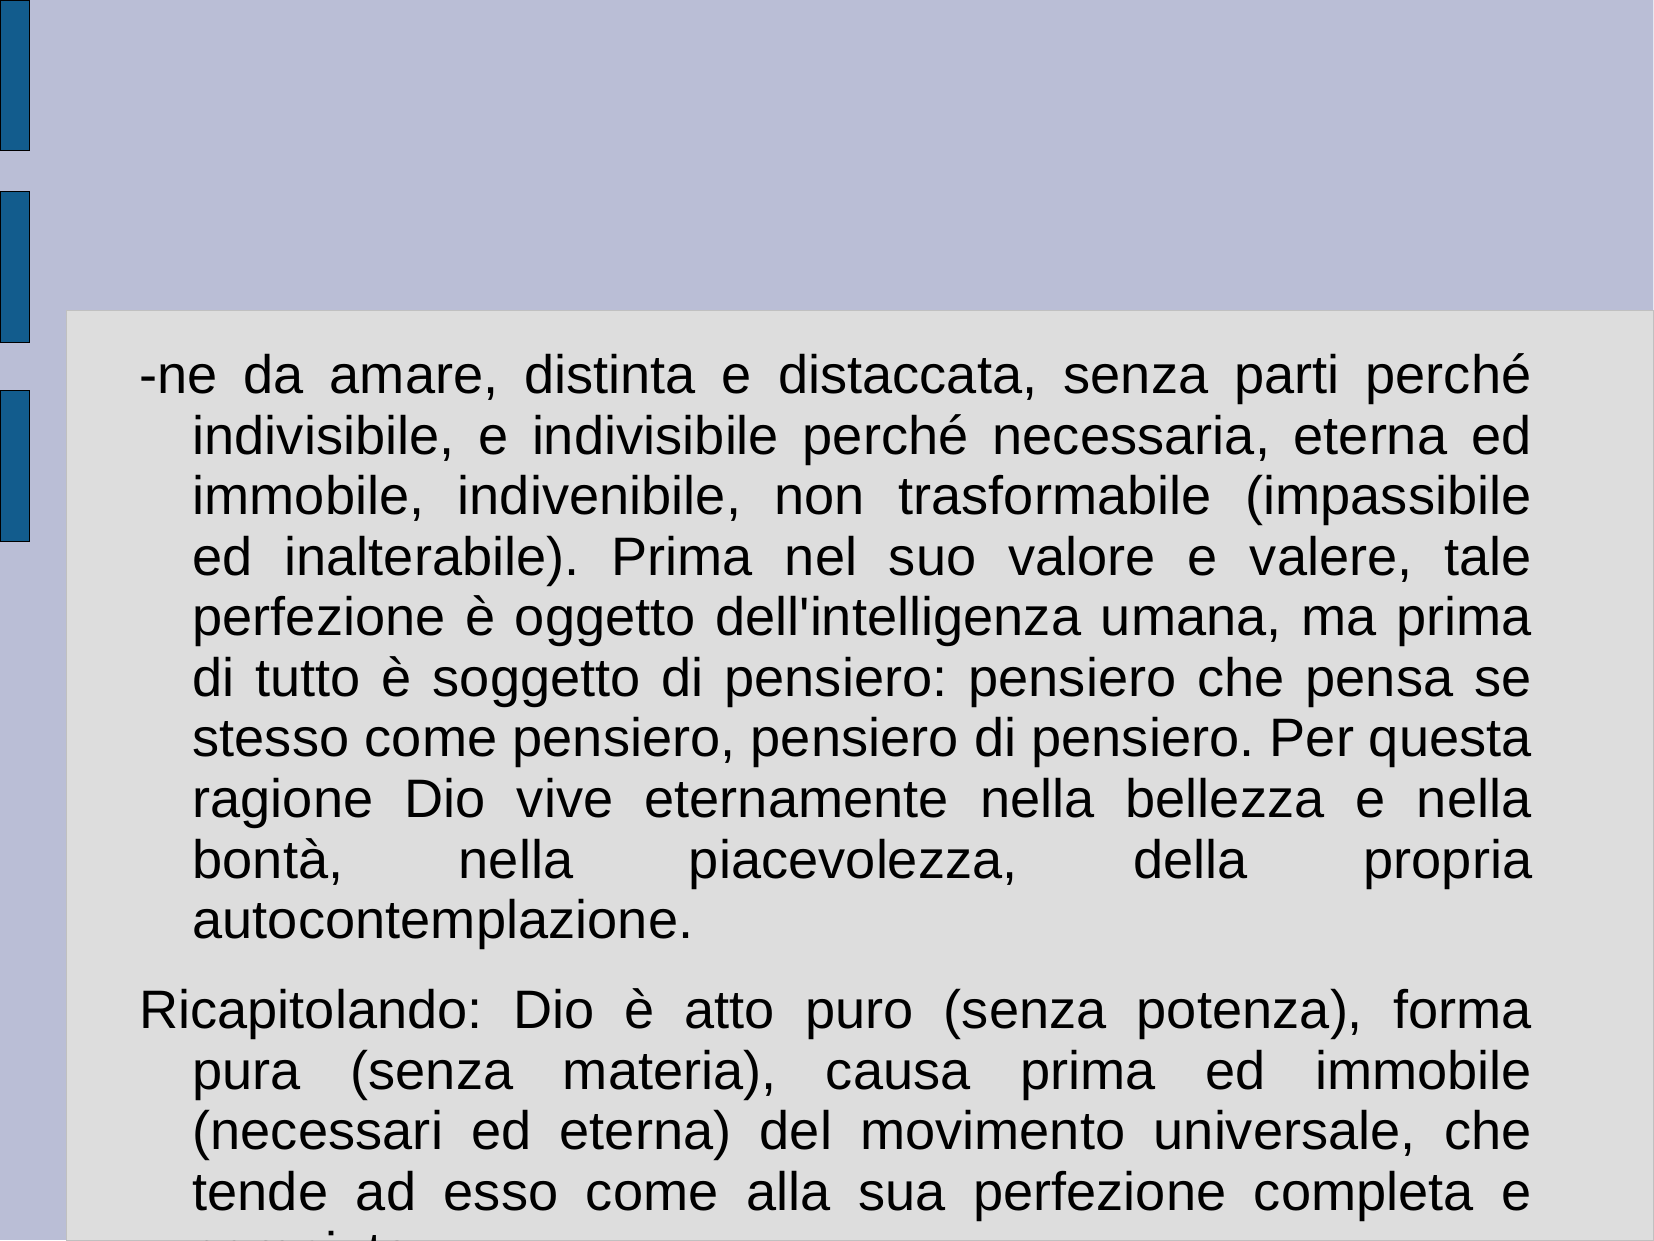

#
-ne da amare, distinta e distaccata, senza parti perché indivisibile, e indivisibile perché necessaria, eterna ed immobile, indivenibile, non trasformabile (impassibile ed inalterabile). Prima nel suo valore e valere, tale perfezione è oggetto dell'intelligenza umana, ma prima di tutto è soggetto di pensiero: pensiero che pensa se stesso come pensiero, pensiero di pensiero. Per questa ragione Dio vive eternamente nella bellezza e nella bontà, nella piacevolezza, della propria autocontemplazione.
Ricapitolando: Dio è atto puro (senza potenza), forma pura (senza materia), causa prima ed immobile (necessari ed eterna) del movimento universale, che tende ad esso come alla sua perfezione completa e compiuta.